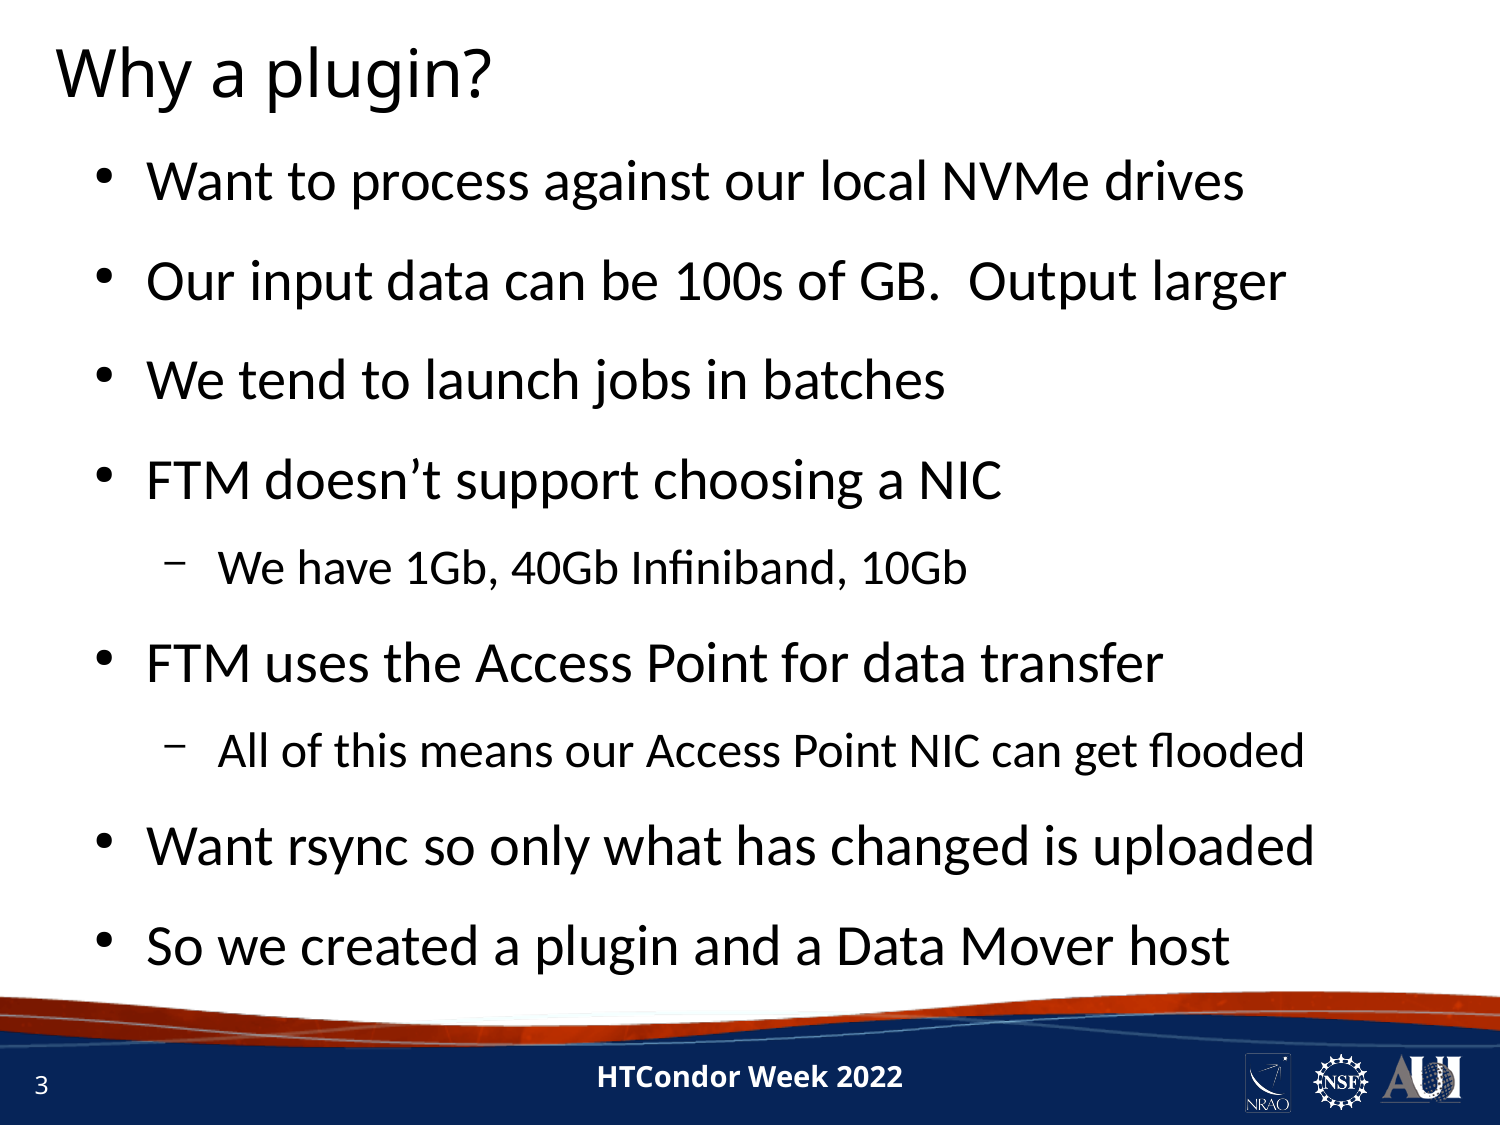

# Why a plugin?
Want to process against our local NVMe drives
Our input data can be 100s of GB. Output larger
We tend to launch jobs in batches
FTM doesn’t support choosing a NIC
We have 1Gb, 40Gb Infiniband, 10Gb
FTM uses the Access Point for data transfer
All of this means our Access Point NIC can get flooded
Want rsync so only what has changed is uploaded
So we created a plugin and a Data Mover host